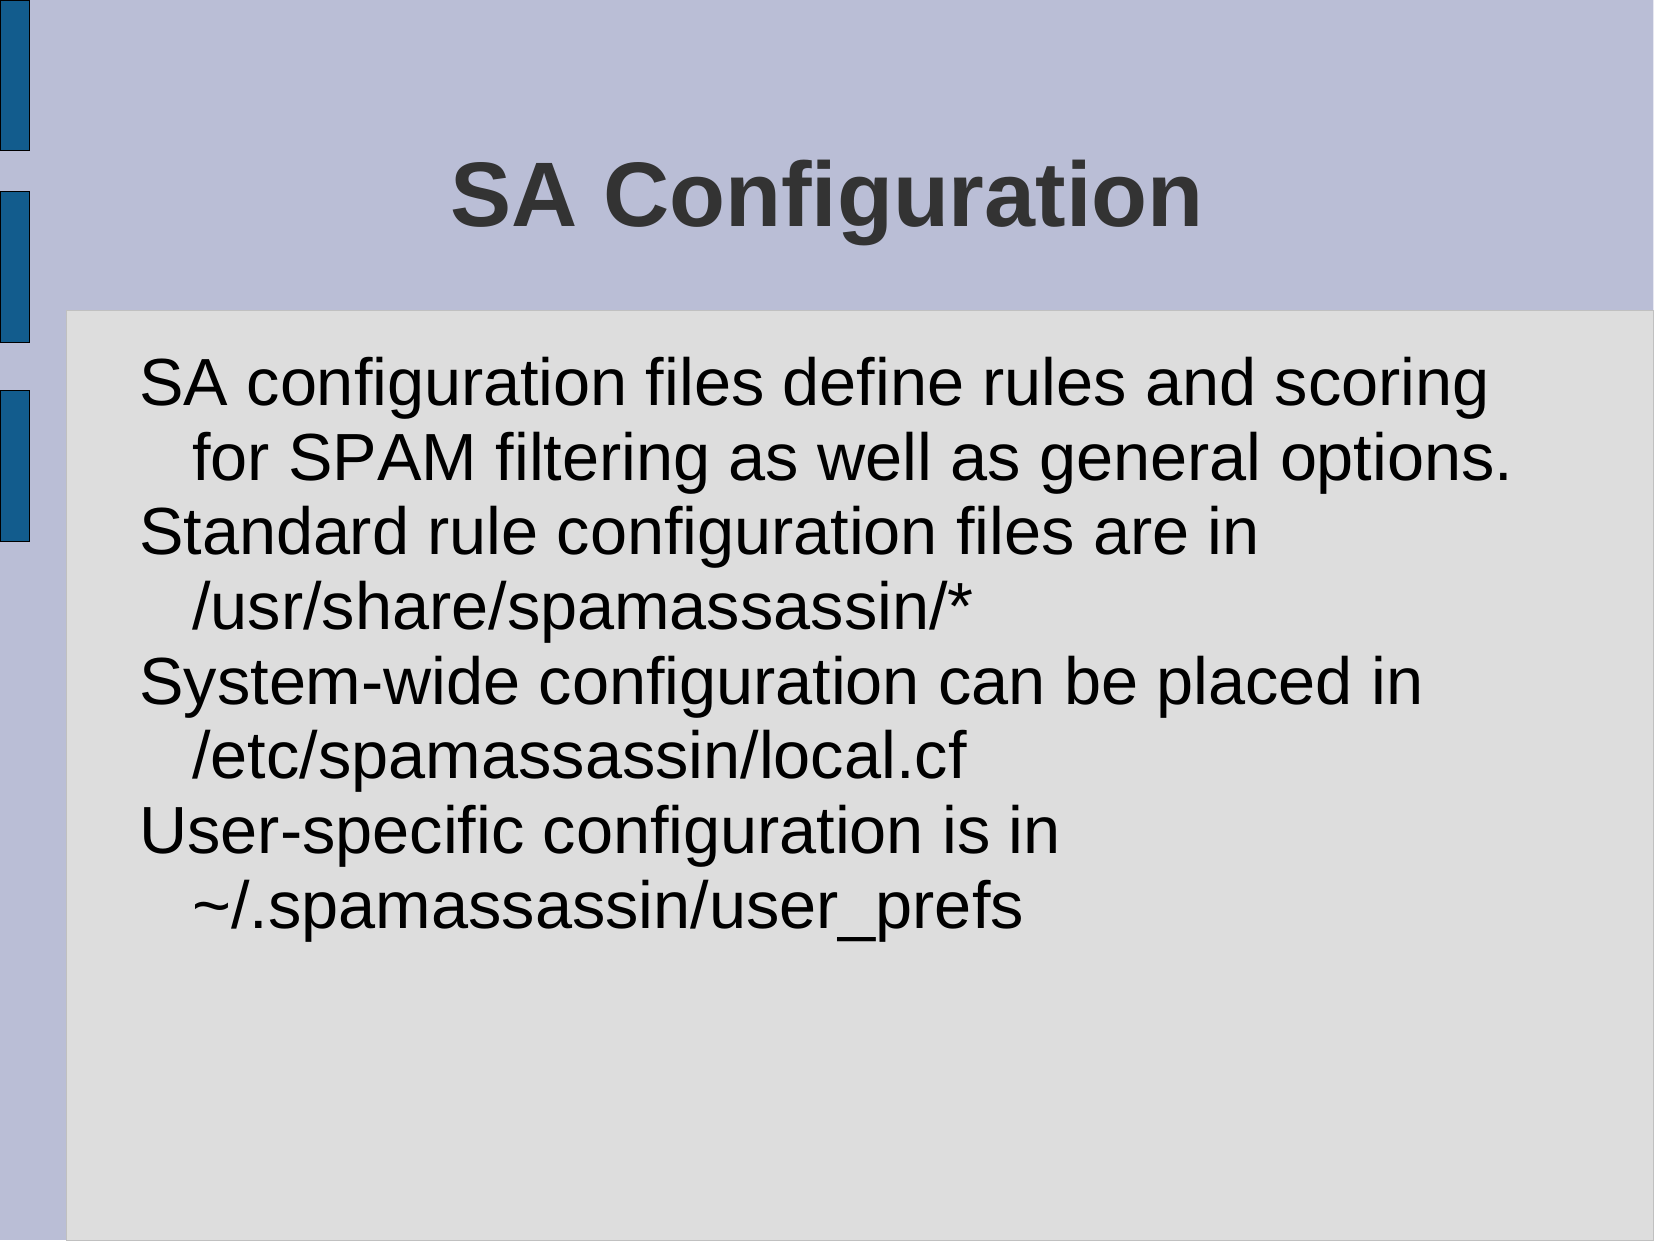

# SA Configuration
SA configuration files define rules and scoring for SPAM filtering as well as general options.
Standard rule configuration files are in /usr/share/spamassassin/*
System-wide configuration can be placed in /etc/spamassassin/local.cf
User-specific configuration is in ~/.spamassassin/user_prefs